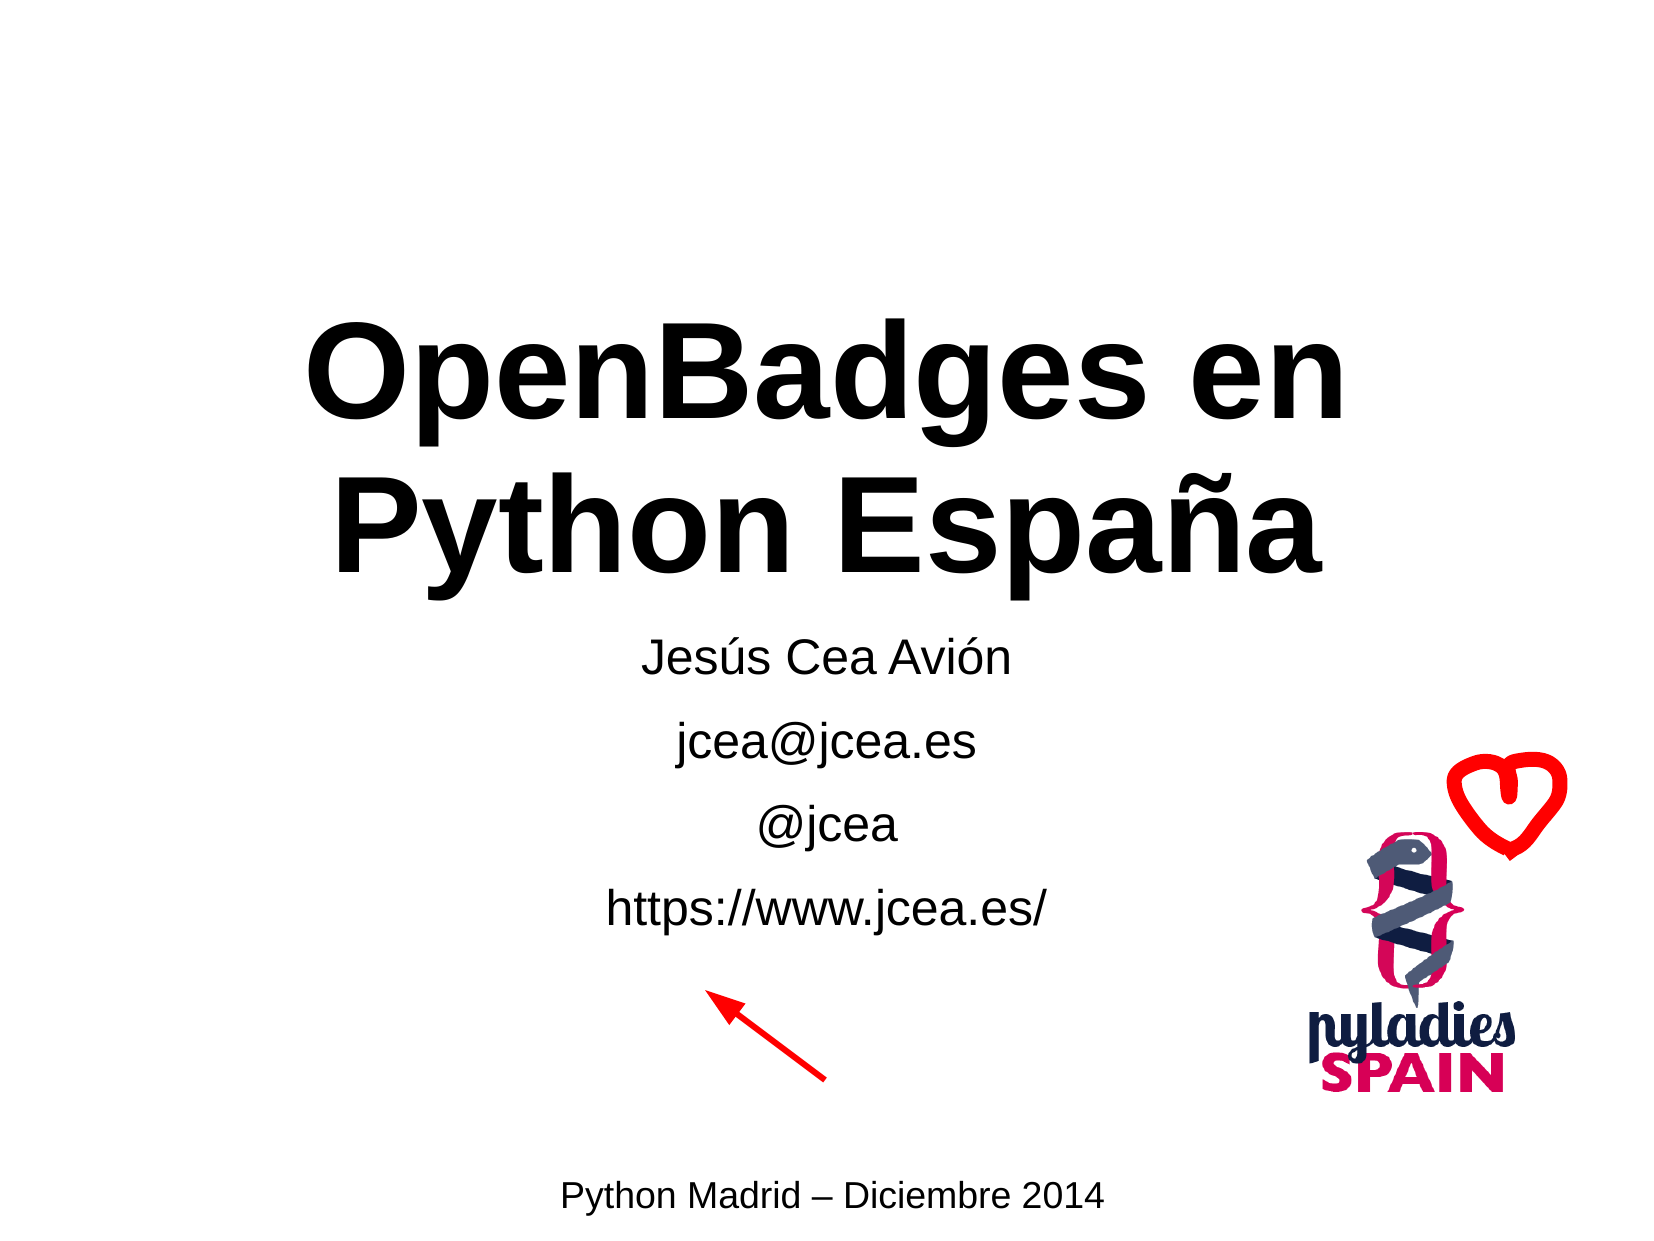

# OpenBadges en
Python España
Jesús Cea Avión
jcea@jcea.es
@jcea
https://www.jcea.es/
Python Madrid – Diciembre 2014